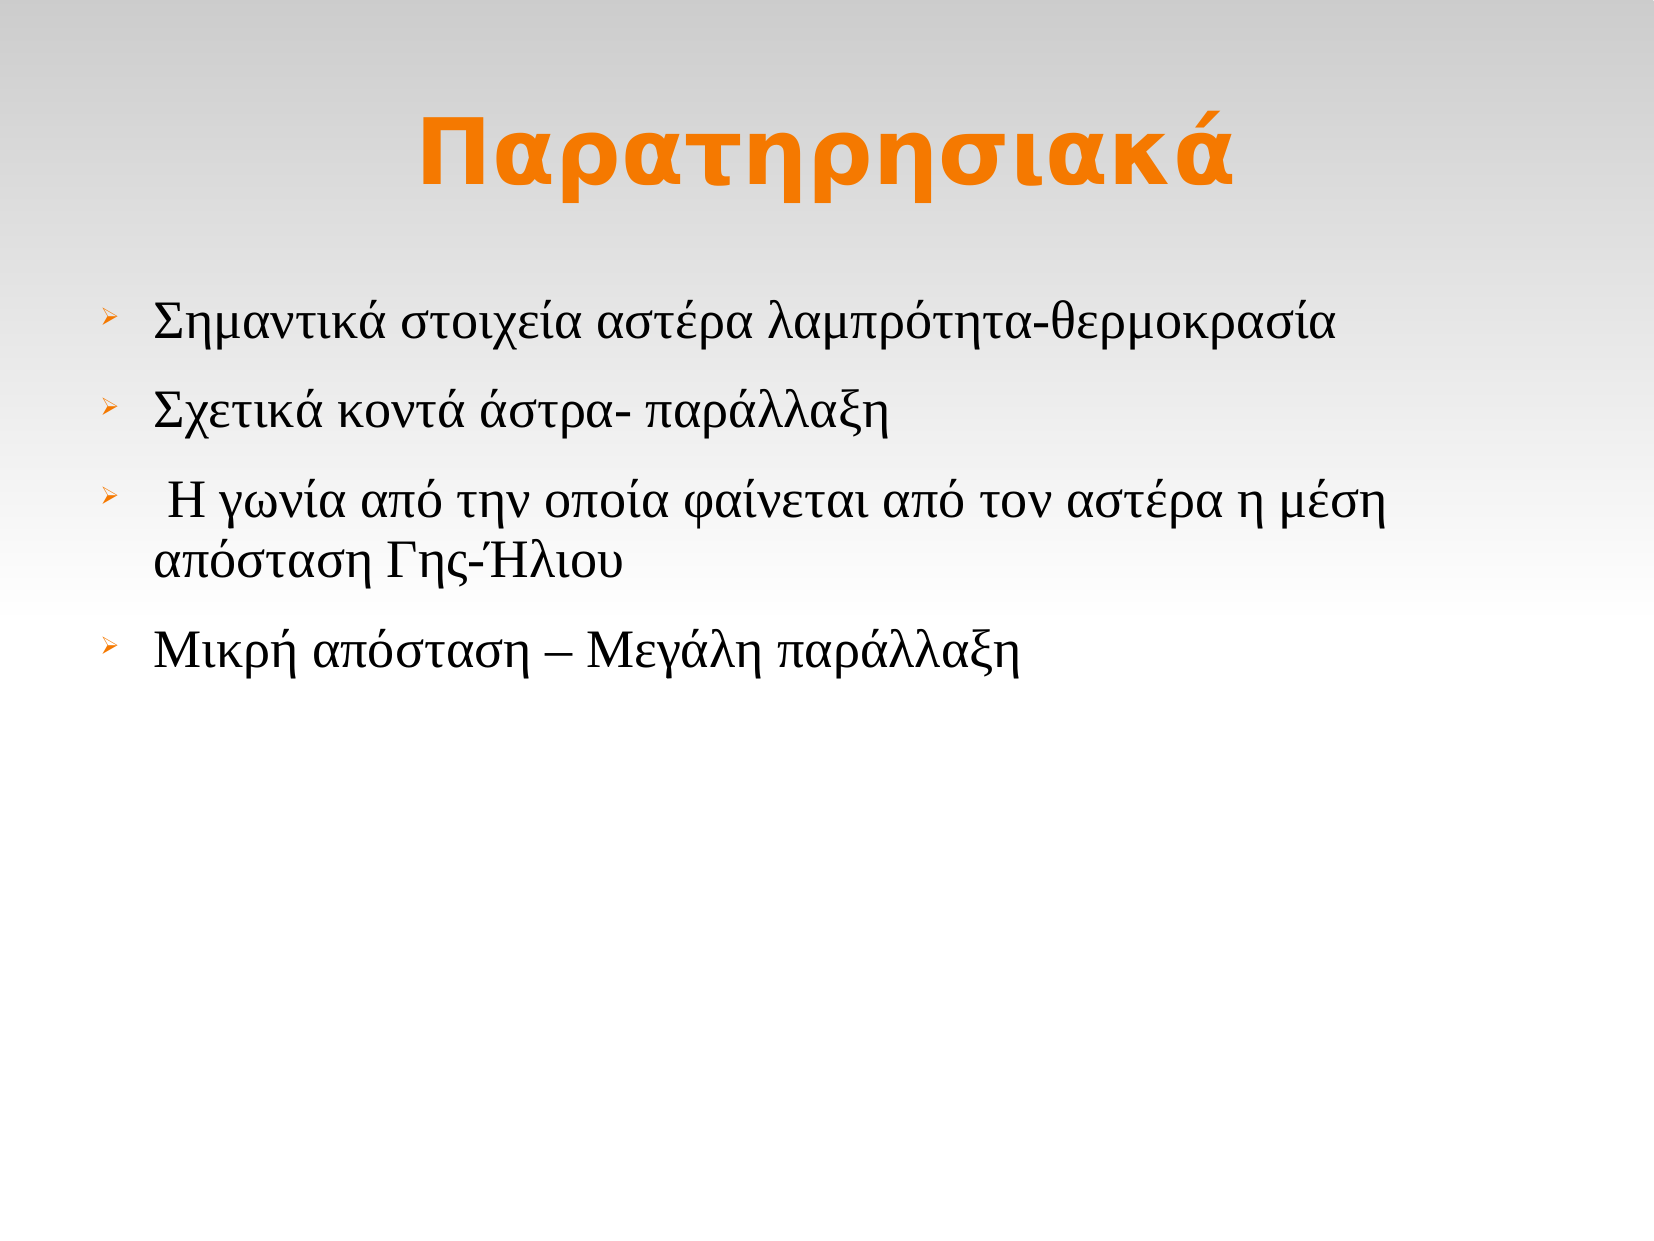

# Παρατηρησιακά
Σημαντικά στοιχεία αστέρα λαμπρότητα-θερμοκρασία
Σχετικά κοντά άστρα- παράλλαξη
 Η γωνία από την οποία φαίνεται από τον αστέρα η μέση απόσταση Γης-Ήλιου
Μικρή απόσταση – Μεγάλη παράλλαξη